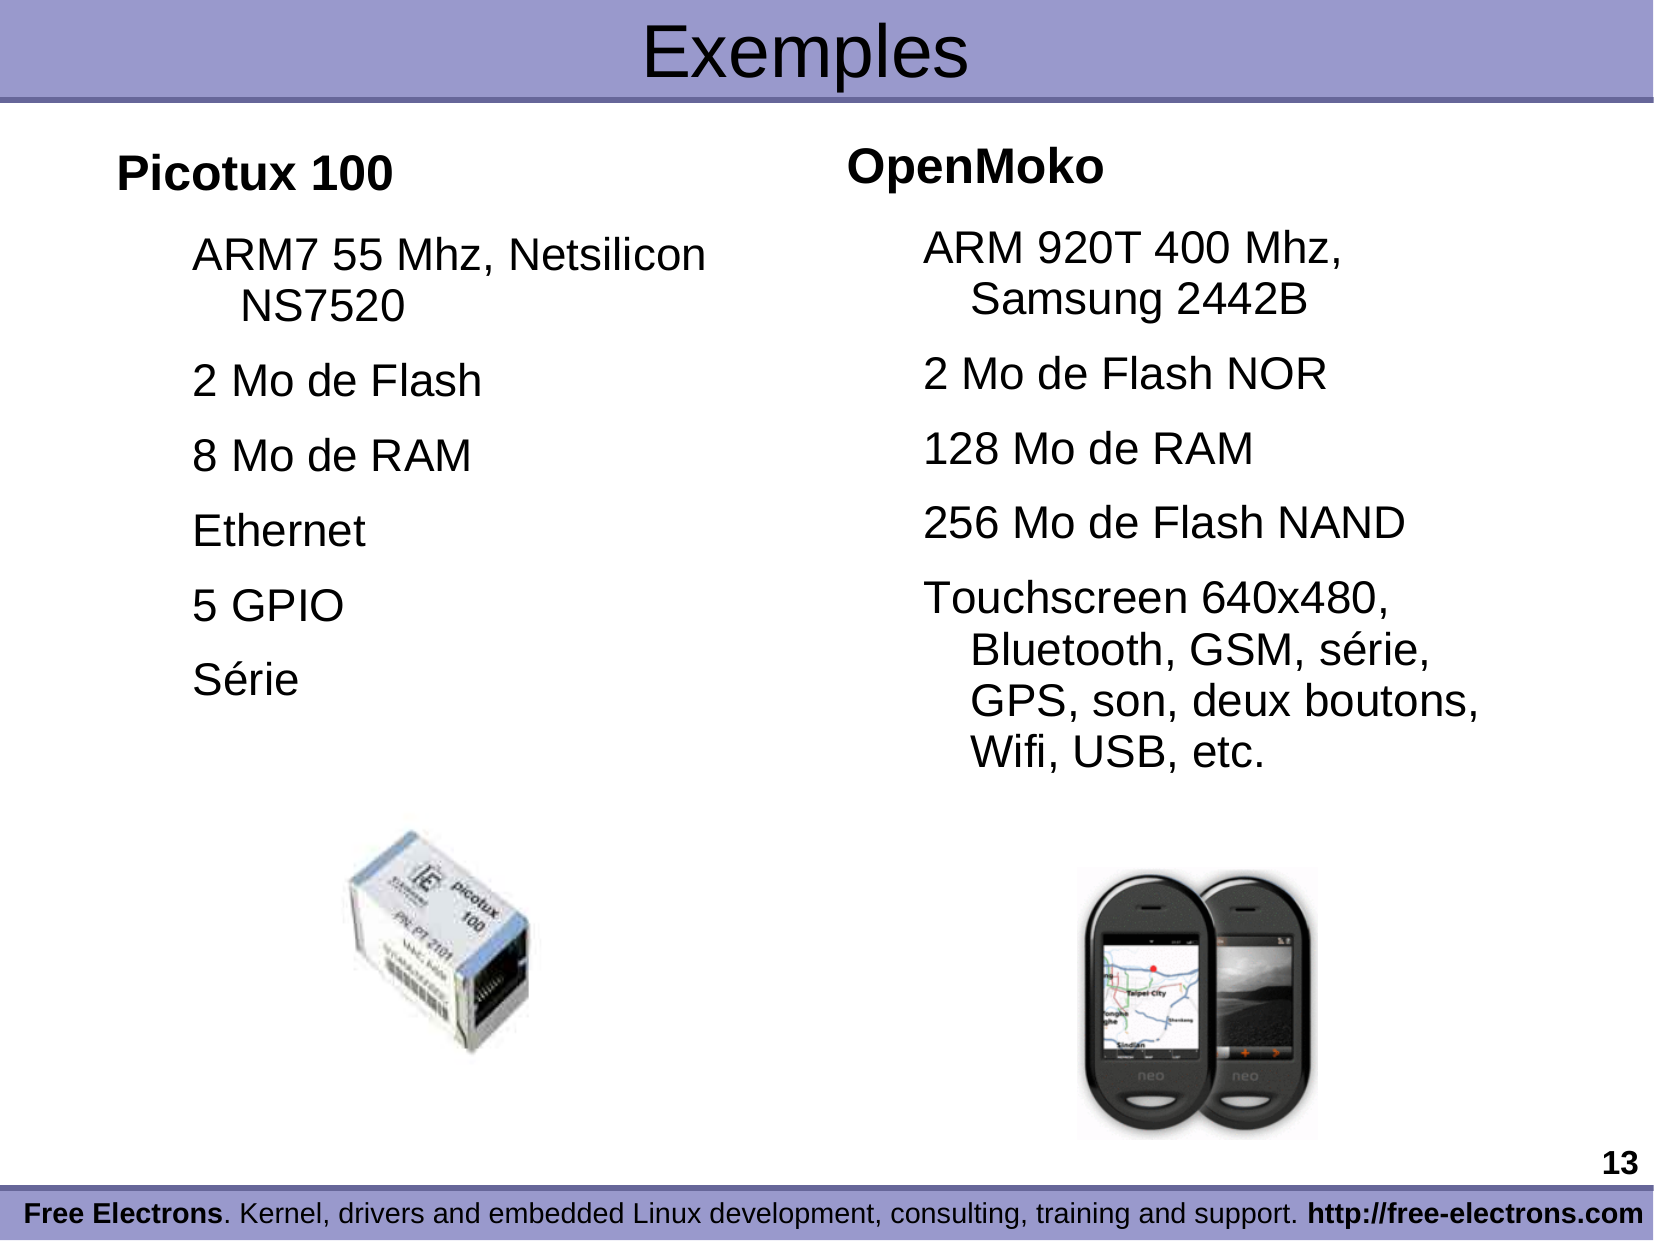

# Exemples
OpenMoko
ARM 920T 400 Mhz, Samsung 2442B
2 Mo de Flash NOR
128 Mo de RAM
256 Mo de Flash NAND
Touchscreen 640x480, Bluetooth, GSM, série, GPS, son, deux boutons, Wifi, USB, etc.
Picotux 100
ARM7 55 Mhz, Netsilicon NS7520
2 Mo de Flash
8 Mo de RAM
Ethernet
5 GPIO
Série